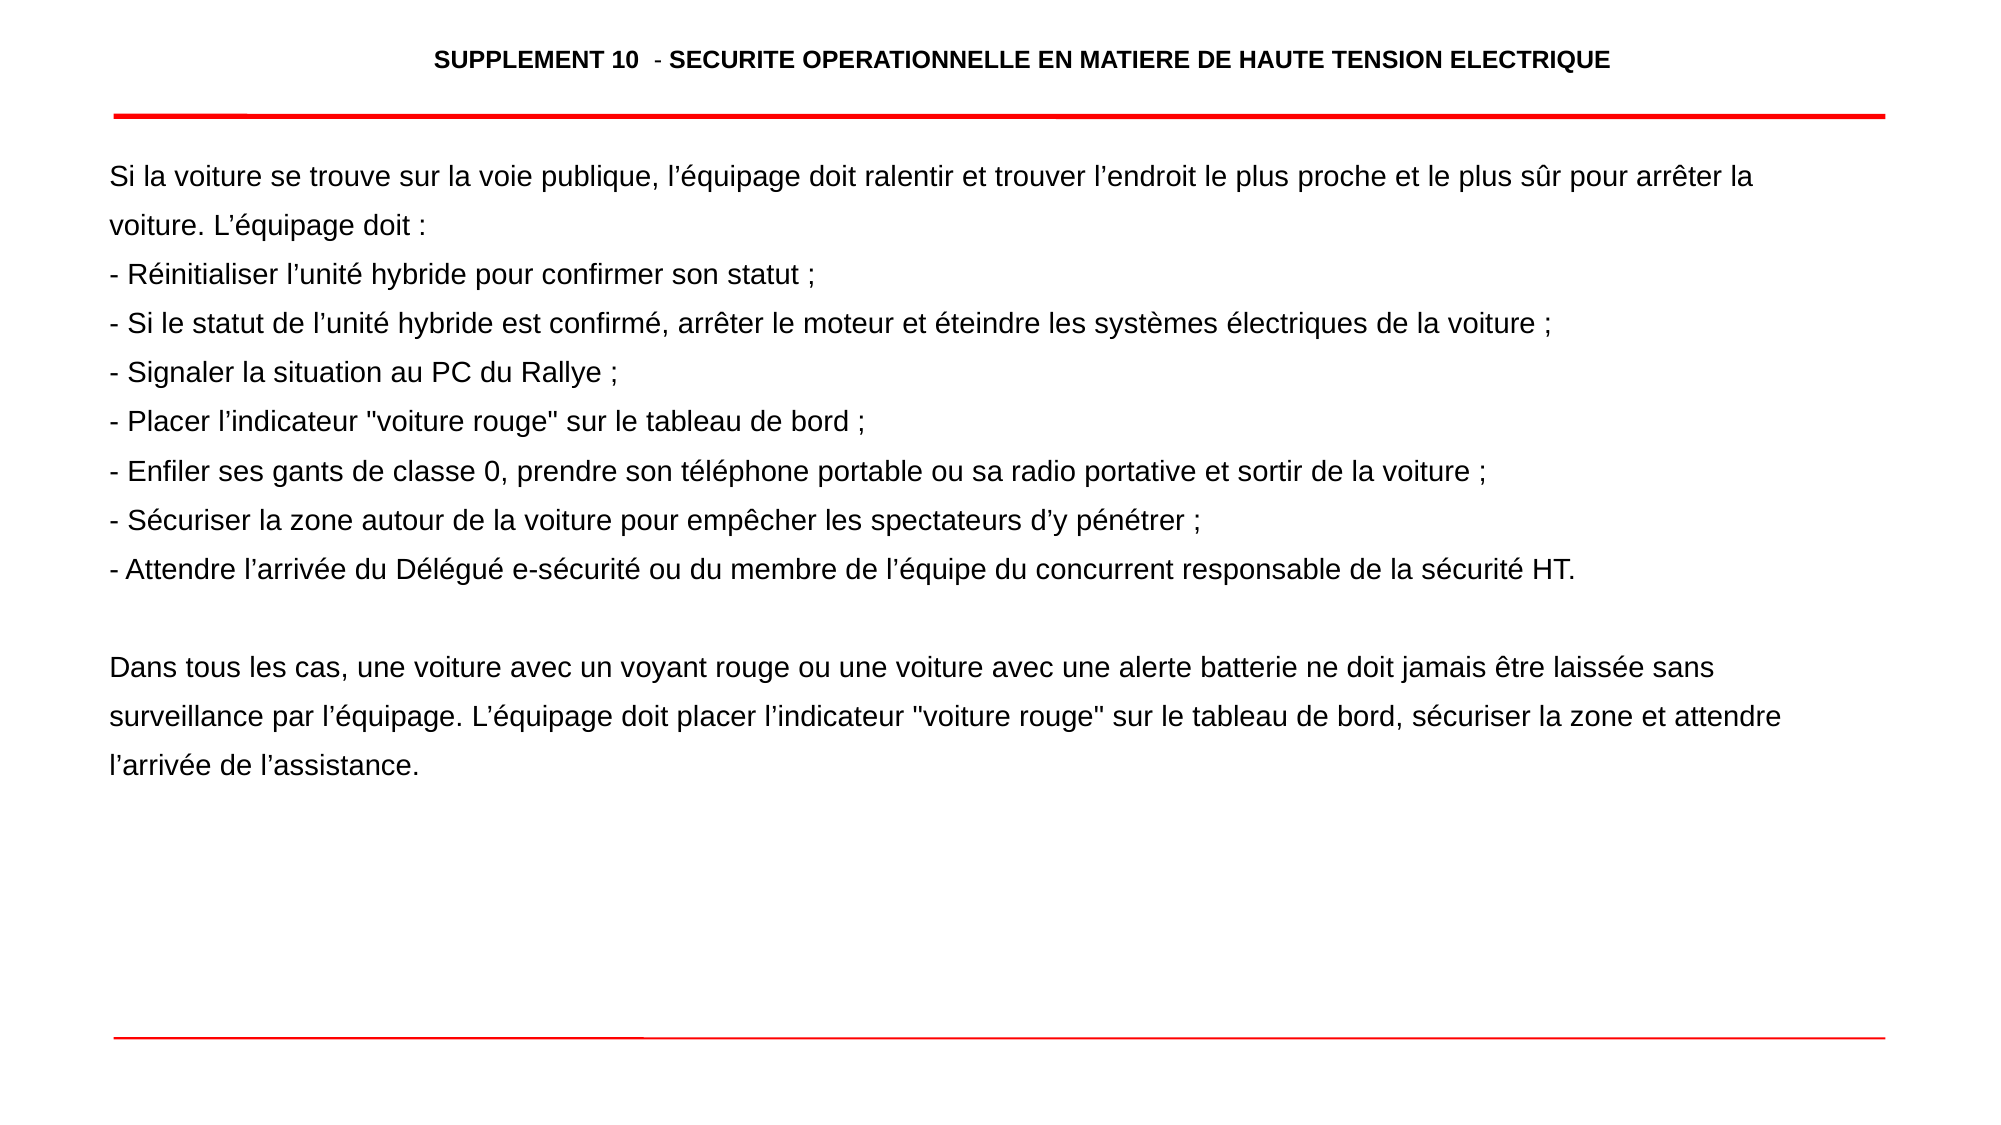

SUPPLEMENT 10 - SECURITE OPERATIONNELLE EN MATIERE DE HAUTE TENSION ELECTRIQUE
Si la voiture se trouve sur la voie publique, l’équipage doit ralentir et trouver l’endroit le plus proche et le plus sûr pour arrêter la voiture. L’équipage doit :
- Réinitialiser l’unité hybride pour confirmer son statut ;
- Si le statut de l’unité hybride est confirmé, arrêter le moteur et éteindre les systèmes électriques de la voiture ;
- Signaler la situation au PC du Rallye ;
- Placer l’indicateur "voiture rouge" sur le tableau de bord ;
- Enfiler ses gants de classe 0, prendre son téléphone portable ou sa radio portative et sortir de la voiture ;
- Sécuriser la zone autour de la voiture pour empêcher les spectateurs d’y pénétrer ;
- Attendre l’arrivée du Délégué e-sécurité ou du membre de l’équipe du concurrent responsable de la sécurité HT.
Dans tous les cas, une voiture avec un voyant rouge ou une voiture avec une alerte batterie ne doit jamais être laissée sans surveillance par l’équipage. L’équipage doit placer l’indicateur "voiture rouge" sur le tableau de bord, sécuriser la zone et attendre l’arrivée de l’assistance.